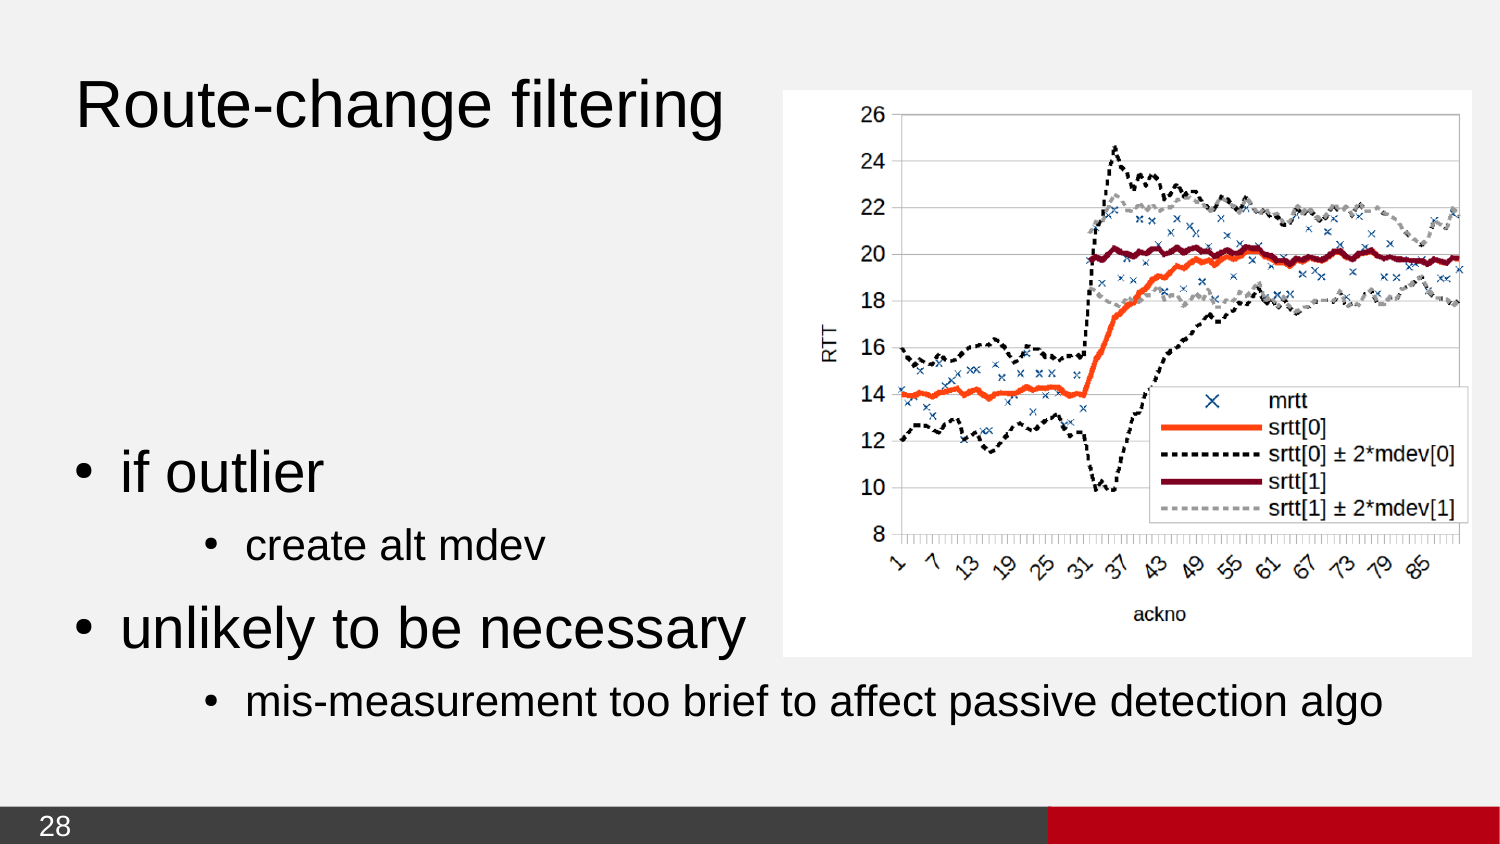

# Route-change filtering
if outlier
create alt mdev
unlikely to be necessary
mis-measurement too brief to affect passive detection algo
28